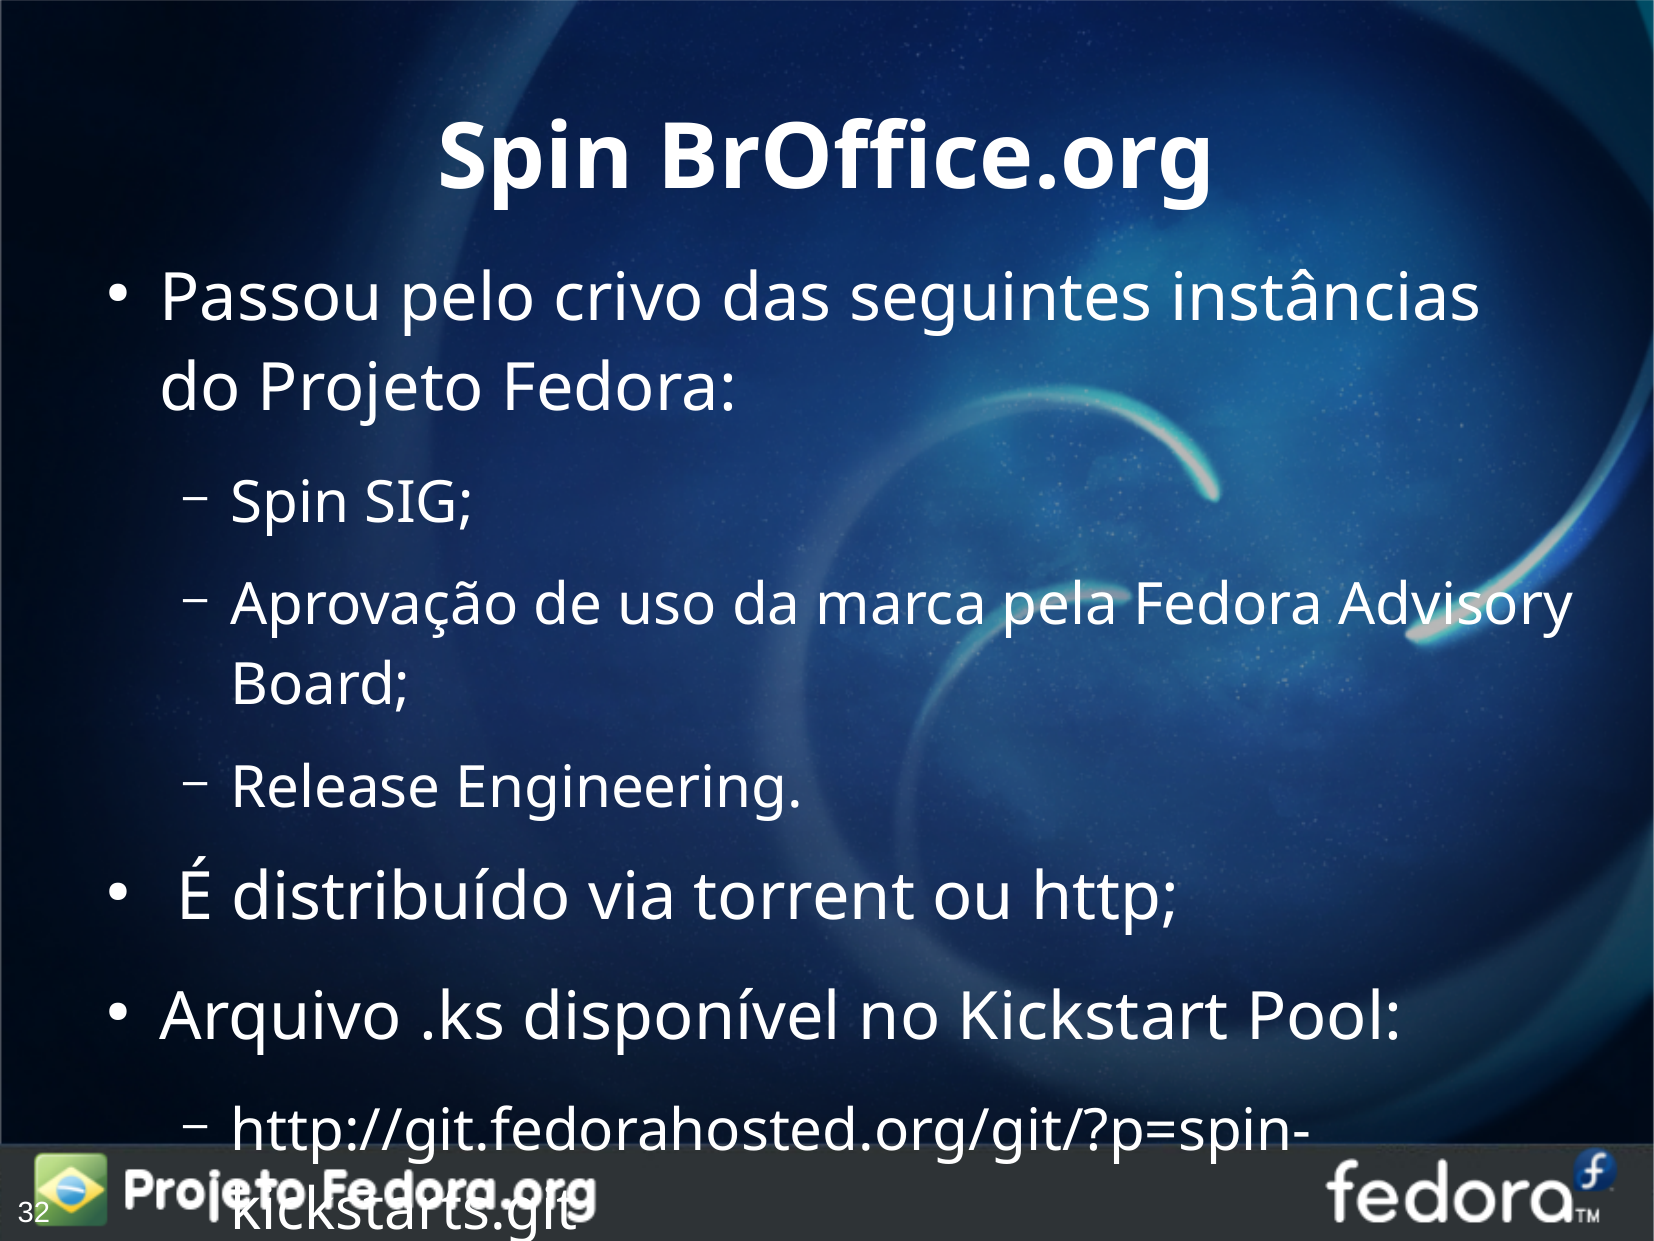

# Spin BrOffice.org
Passou pelo crivo das seguintes instâncias do Projeto Fedora:
Spin SIG;
Aprovação de uso da marca pela Fedora Advisory Board;
Release Engineering.
 É distribuído via torrent ou http;
Arquivo .ks disponível no Kickstart Pool:
http://git.fedorahosted.org/git/?p=spin-kickstarts.git
32